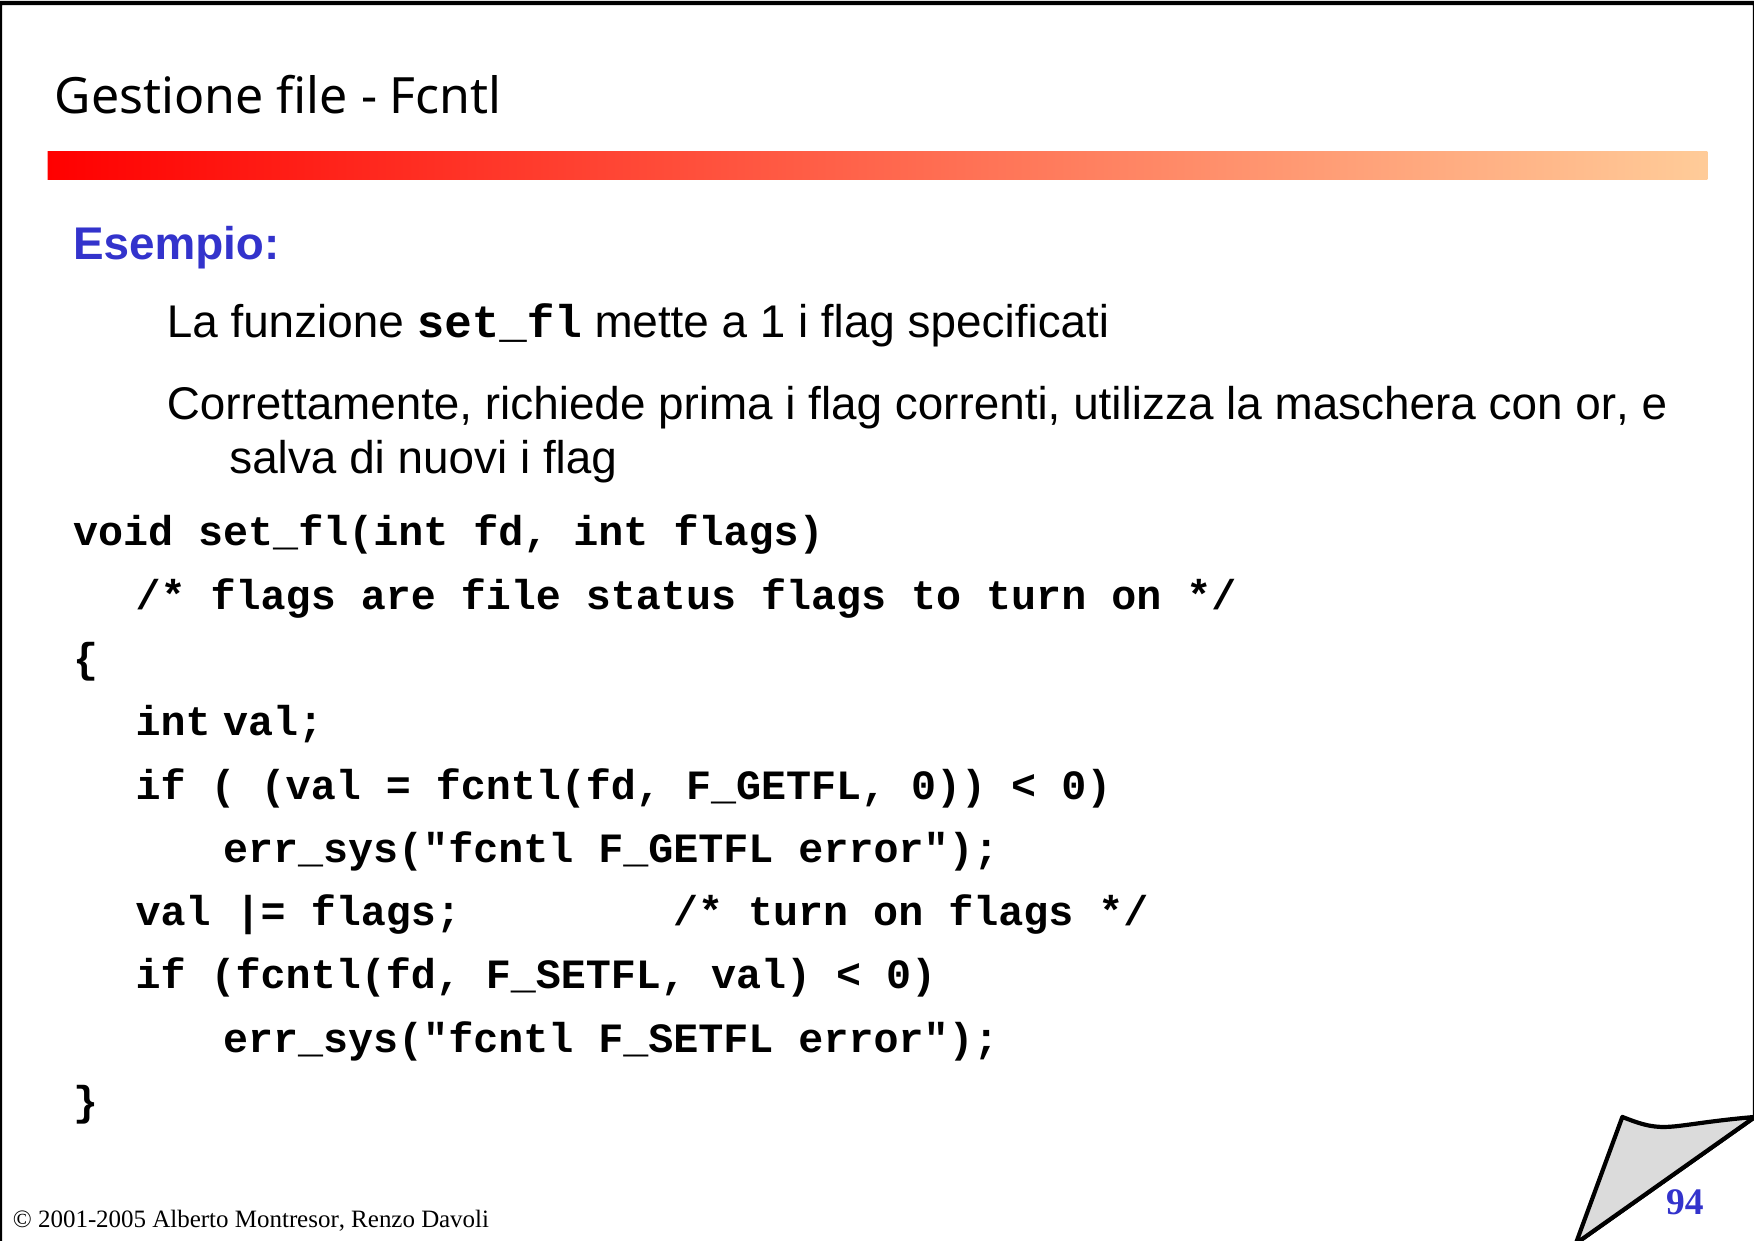

# Gestione file - Fcntl
Esempio:
La funzione set_fl mette a 1 i flag specificati
Correttamente, richiede prima i flag correnti, utilizza la maschera con or, e salva di nuovi i flag
void set_fl(int fd, int flags)
/* flags are file status flags to turn on */
{
	int	val;
	if ( (val = fcntl(fd, F_GETFL, 0)) < 0)
		err_sys("fcntl F_GETFL error");
	val |= flags;		/* turn on flags */
	if (fcntl(fd, F_SETFL, val) < 0)
		err_sys("fcntl F_SETFL error");
}